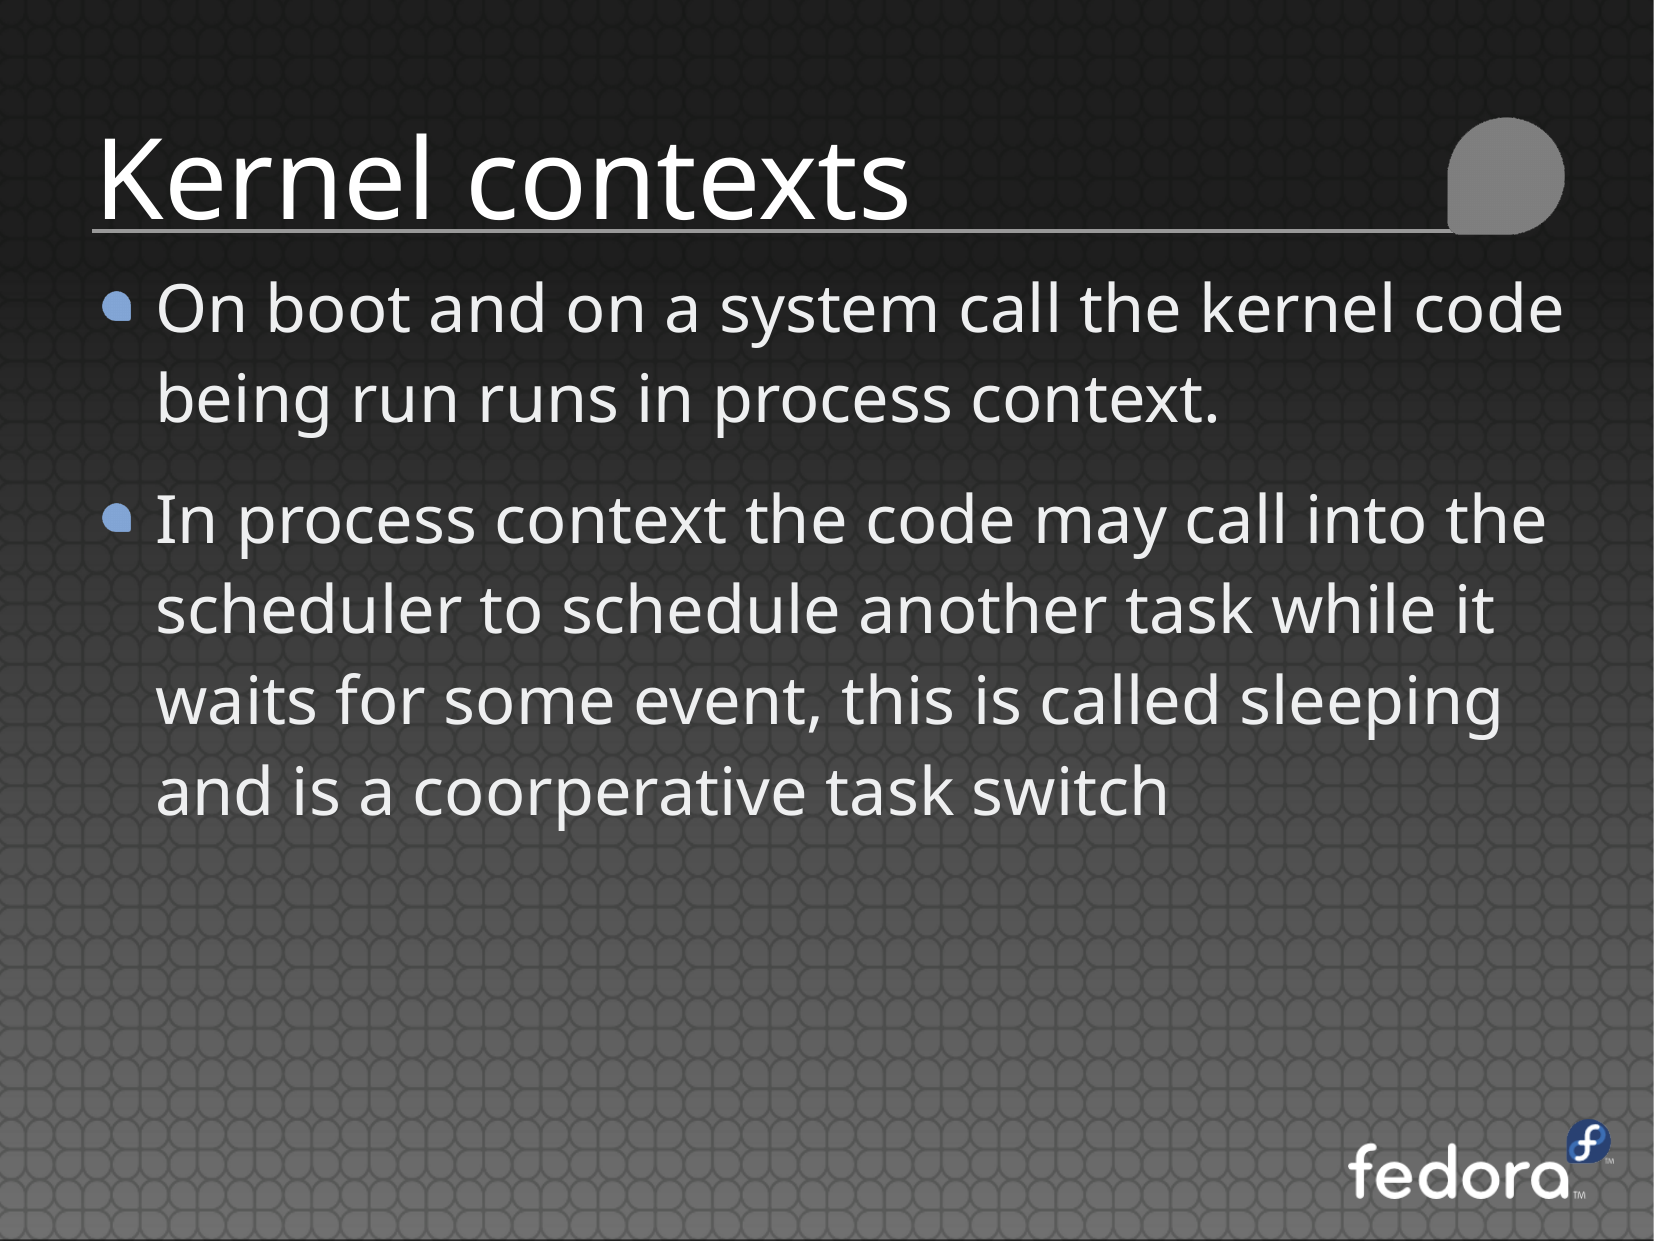

Kernel contexts
# On boot and on a system call the kernel code being run runs in process context.
In process context the code may call into the scheduler to schedule another task while it waits for some event, this is called sleeping and is a coorperative task switch